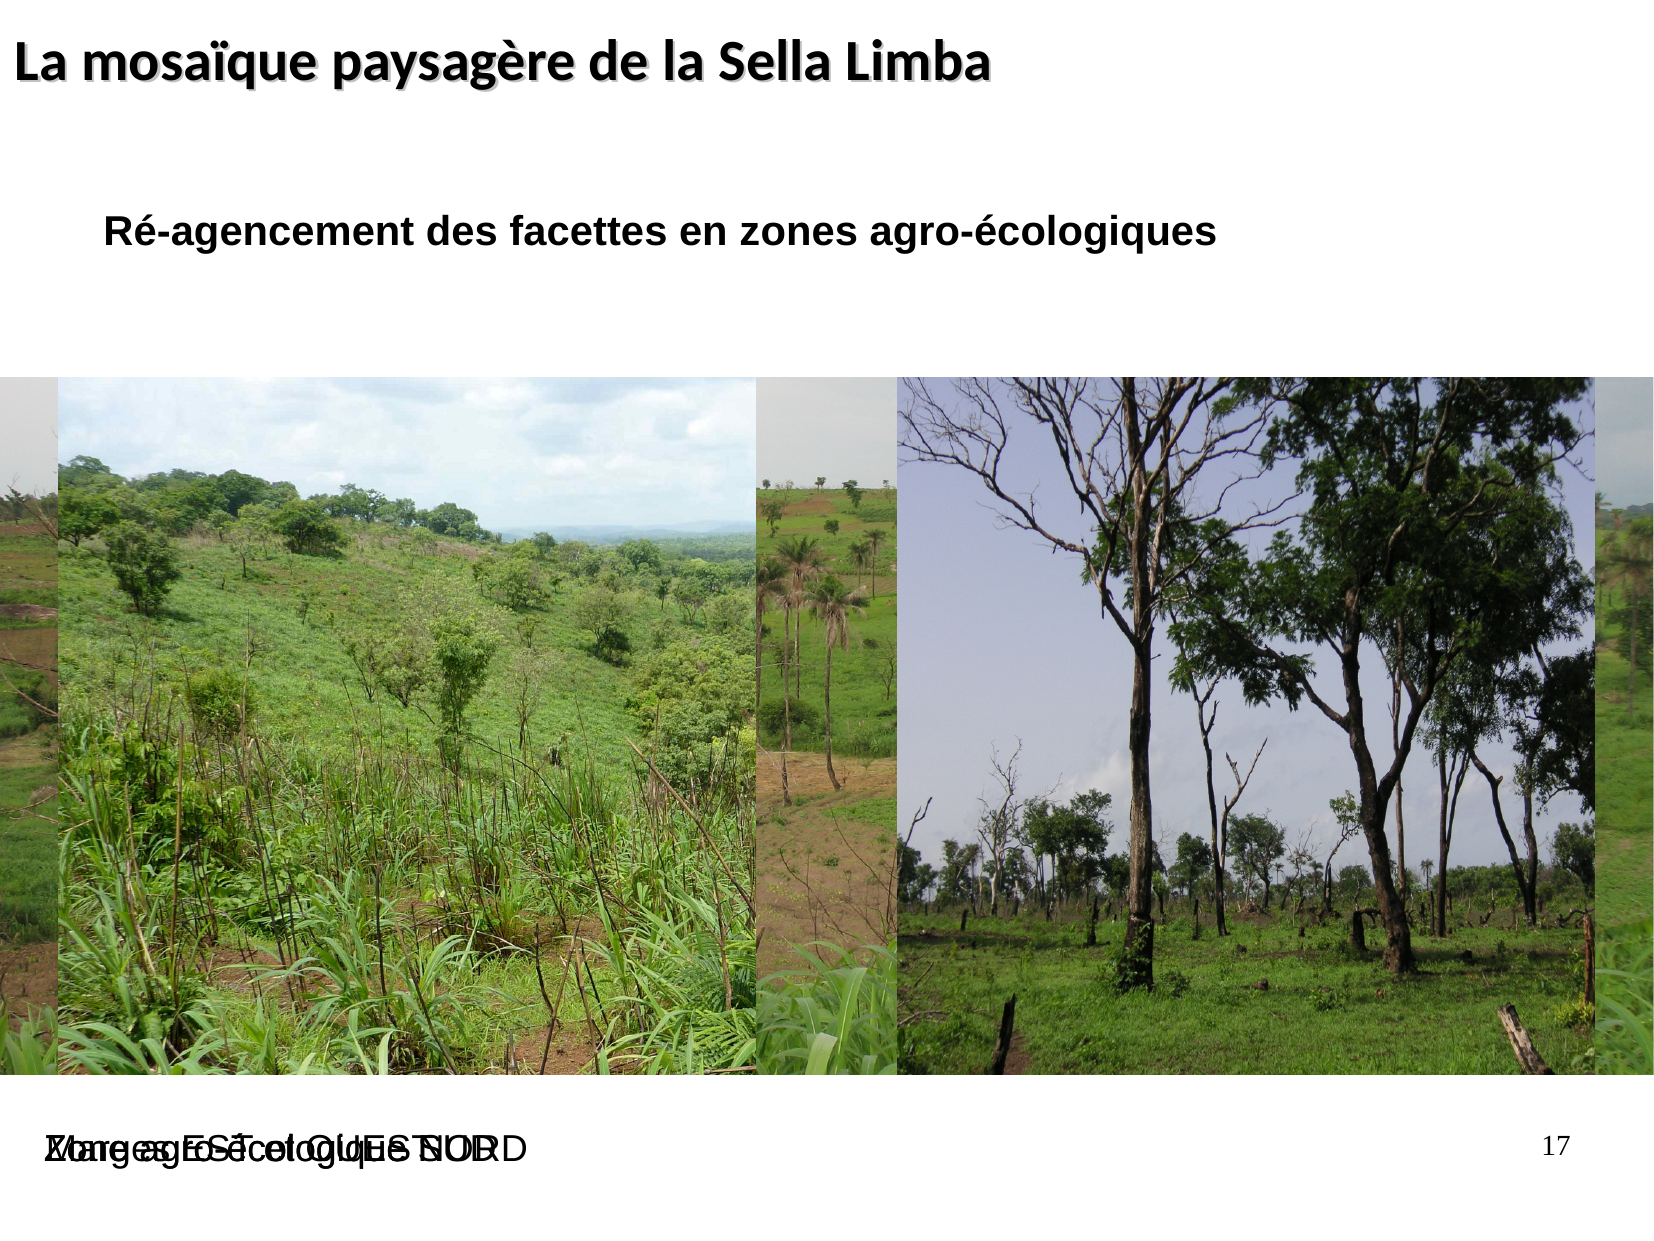

La mosaïque paysagère de la Sella Limba
Ré-agencement des facettes en zones agro-écologiques
Zone agro-écologique NORD
Zone agro-écologique SUD
Marges EST et OUEST
17